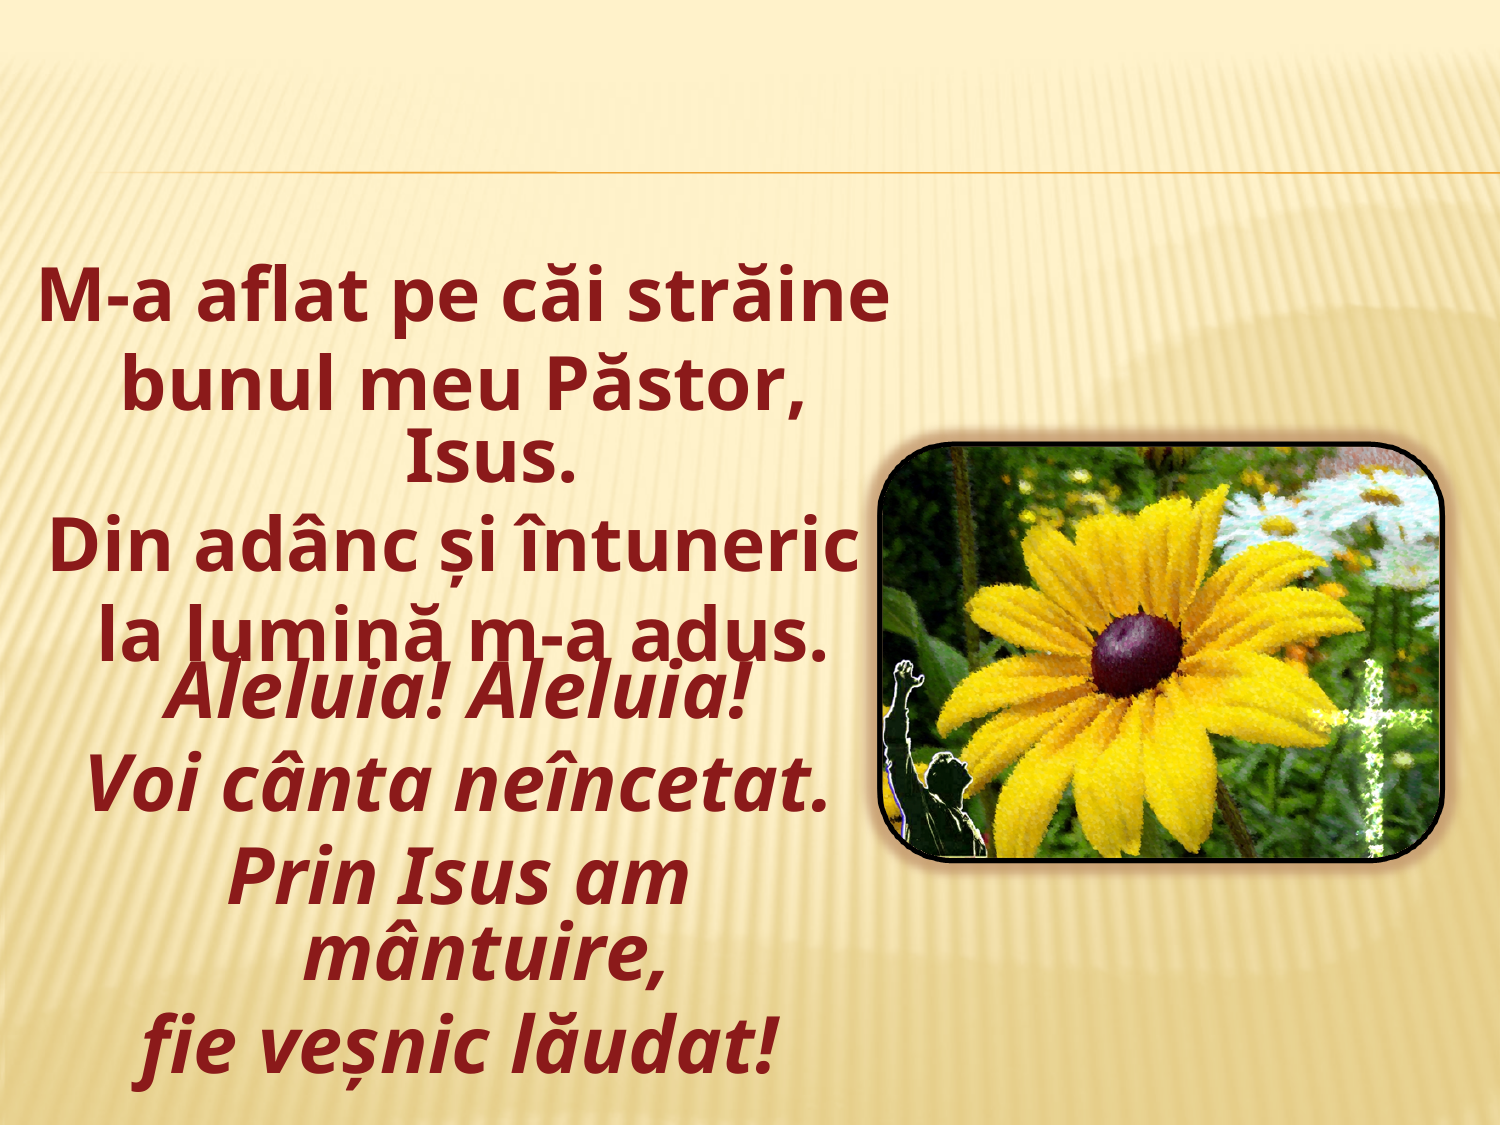

M-a aflat pe căi străine
bunul meu Păstor, Isus.
Din adânc şi întuneric
la lumină m-a adus.
#
Aleluia! Aleluia!
Voi cânta neîncetat.
Prin Isus am mântuire,
fie veşnic lăudat!